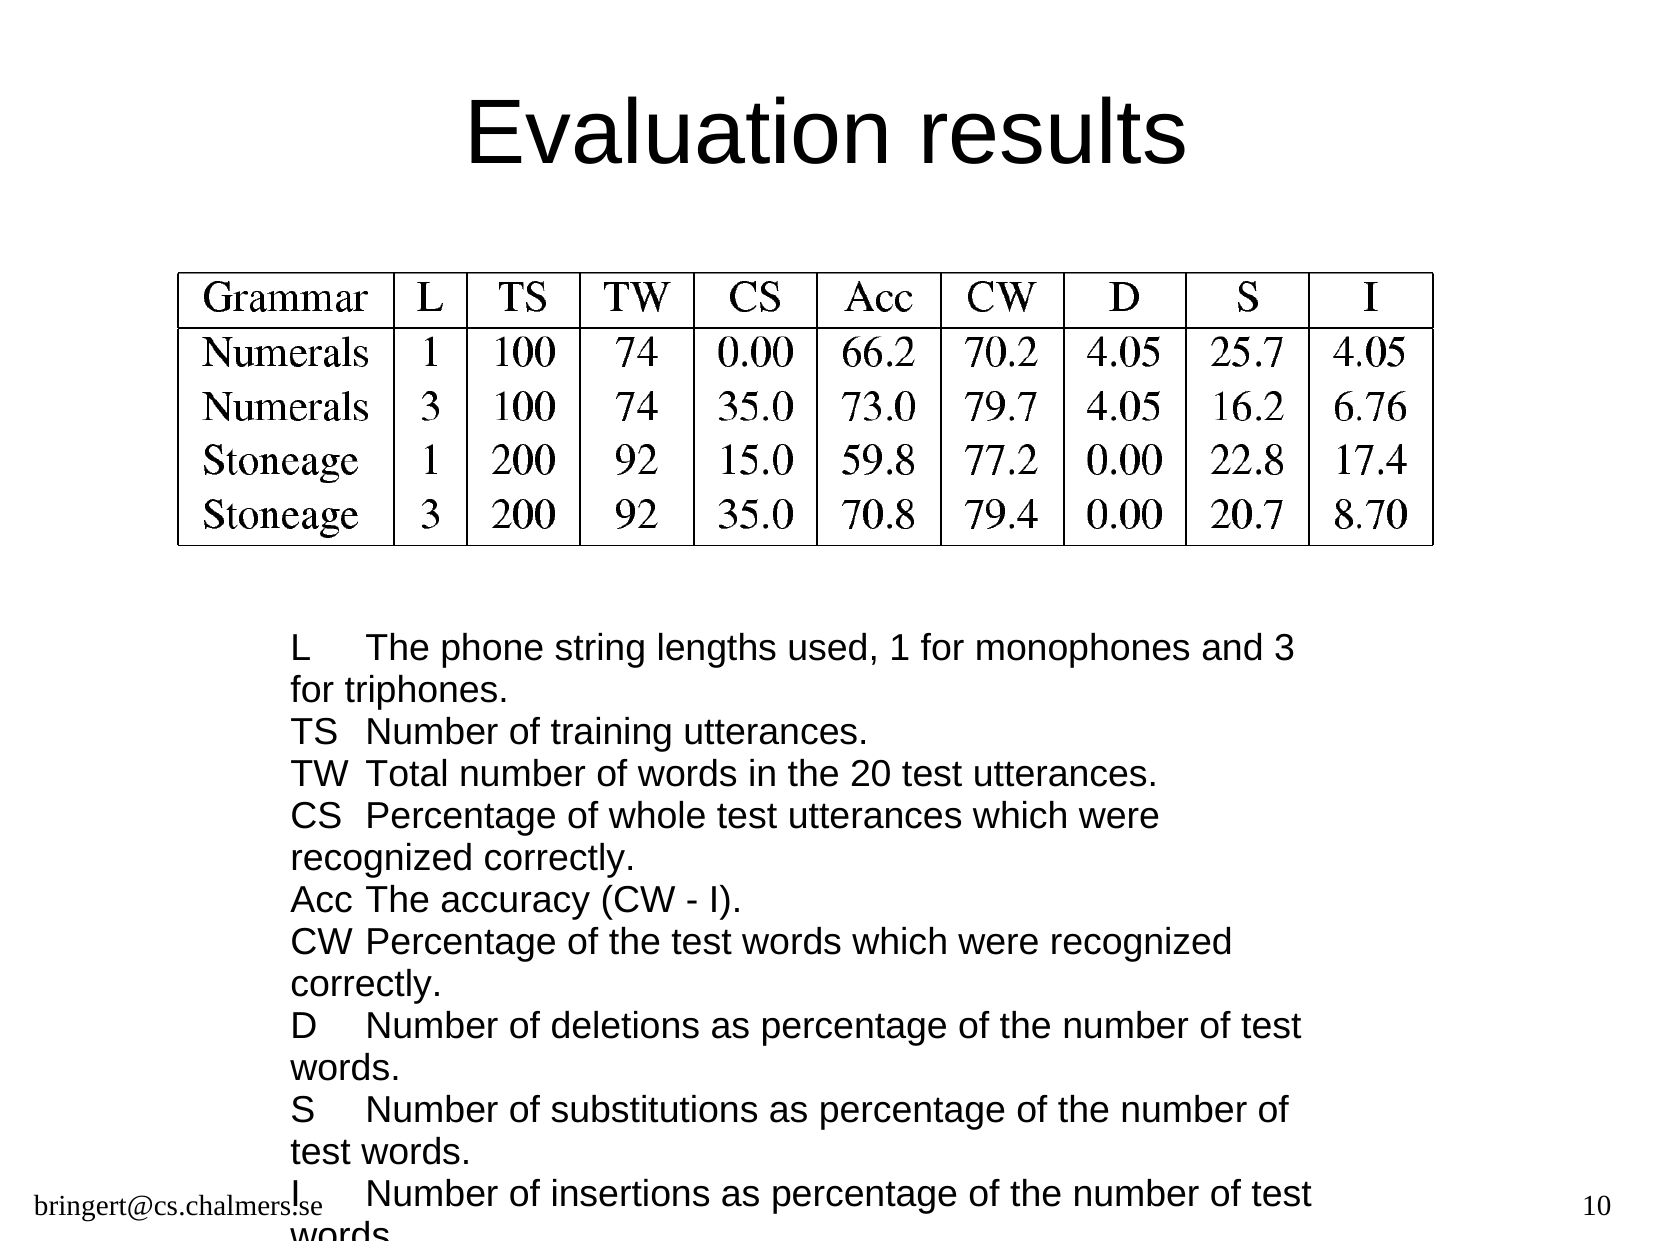

# Evaluation results
L 	The phone string lengths used, 1 for monophones and 3 for triphones.
TS 	Number of training utterances.
TW 	Total number of words in the 20 test utterances.
CS 	Percentage of whole test utterances which were recognized correctly.
Acc	The accuracy (CW - I).
CW	Percentage of the test words which were recognized correctly.
D	Number of deletions as percentage of the number of test words.
S	Number of substitutions as percentage of the number of test words.
I	Number of insertions as percentage of the number of test words.
bringert@cs.chalmers.se
10